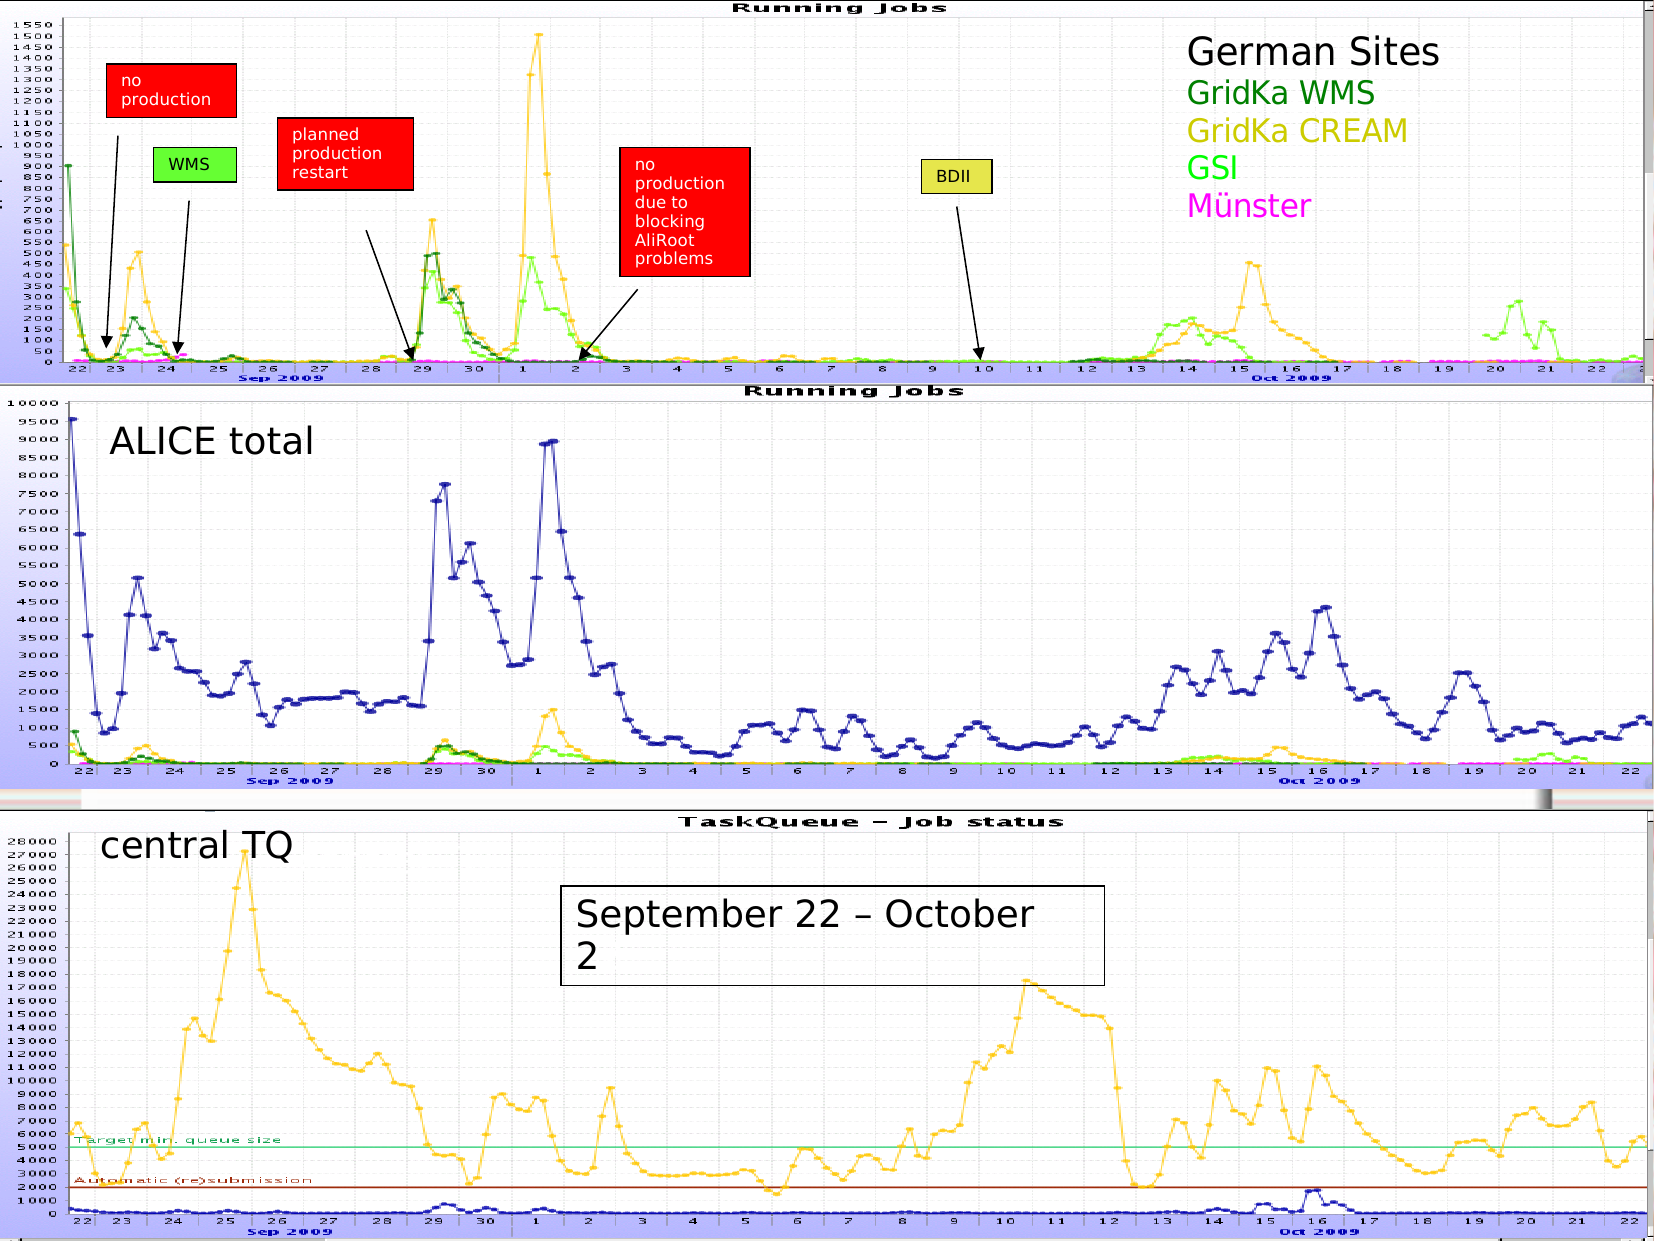

no production
German sites
planned production restart
WMS
no production due to blocking AliRoot problems
BDII
ALICE total
central TQ
September 22 – October 22